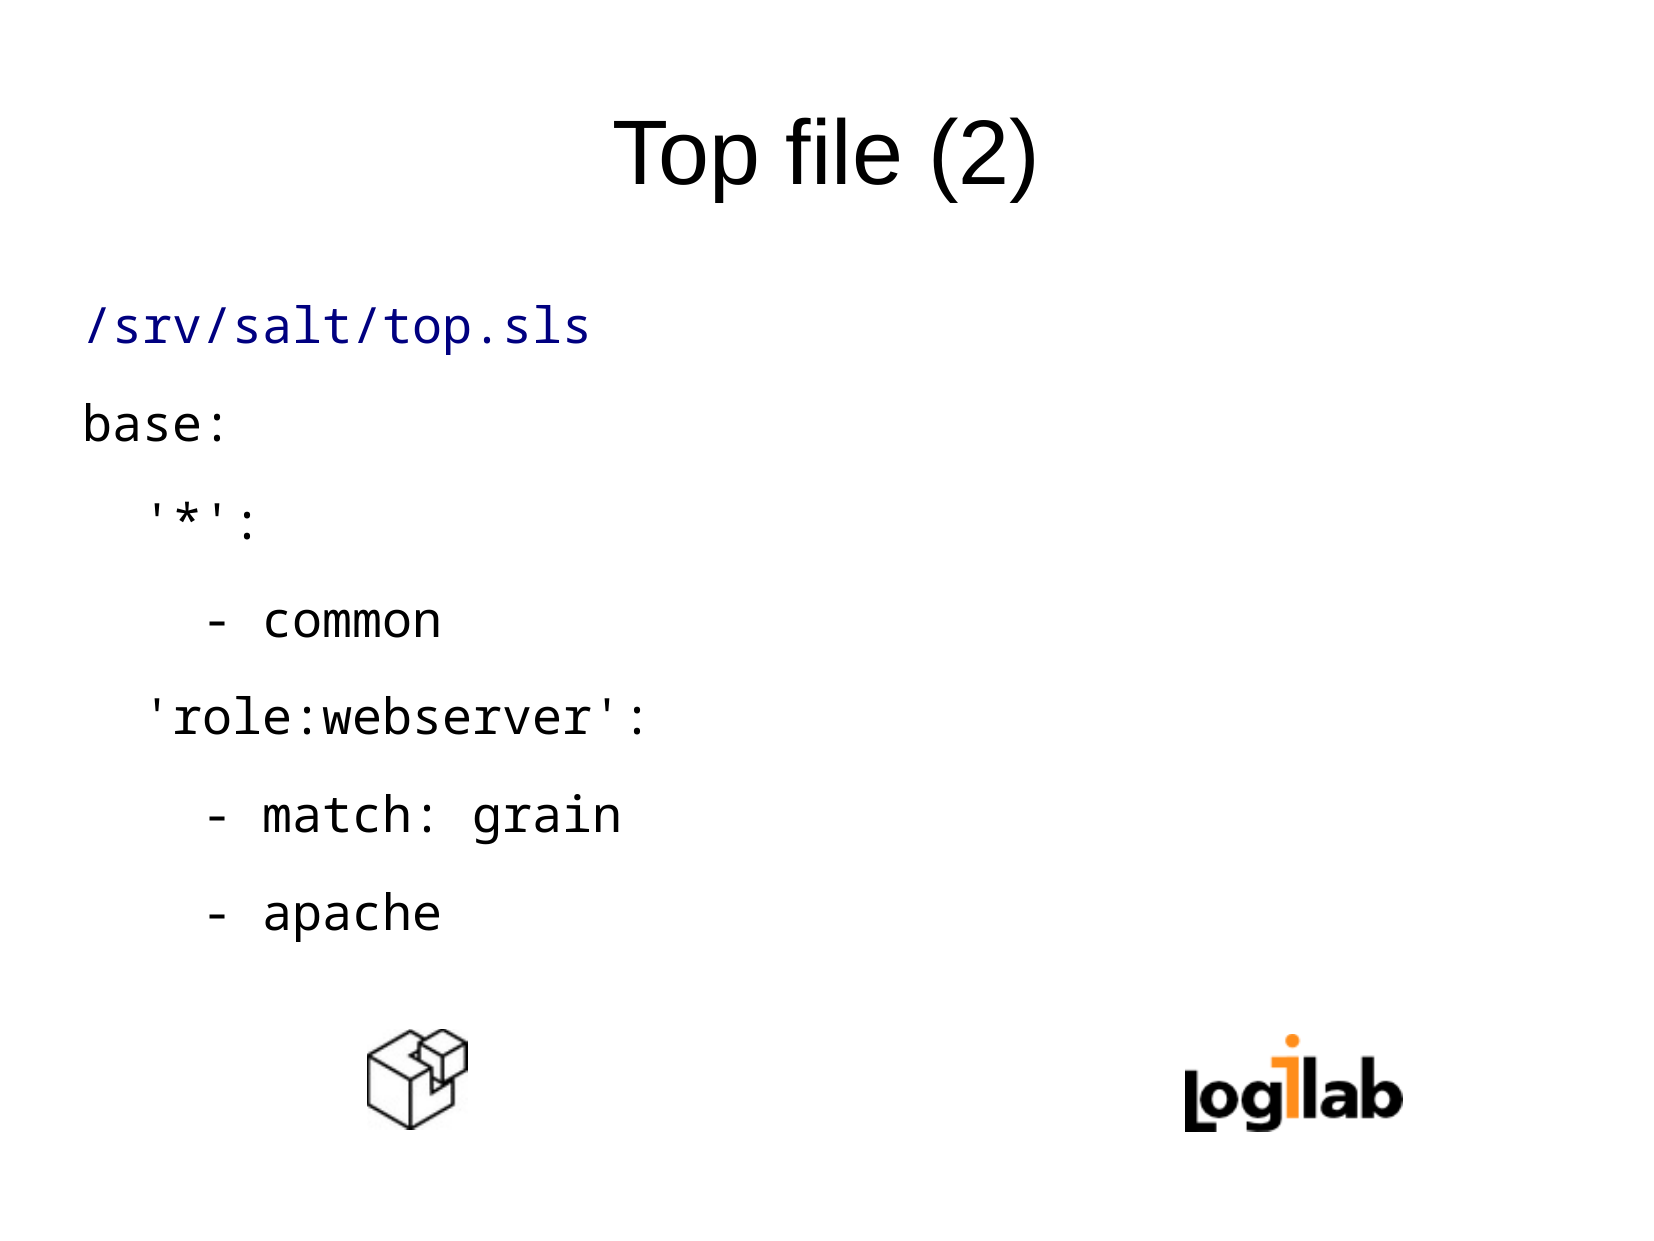

# Top file (2)
/srv/salt/top.sls
base:
 '*':
 - common
 'role:webserver':
 - match: grain
 - apache